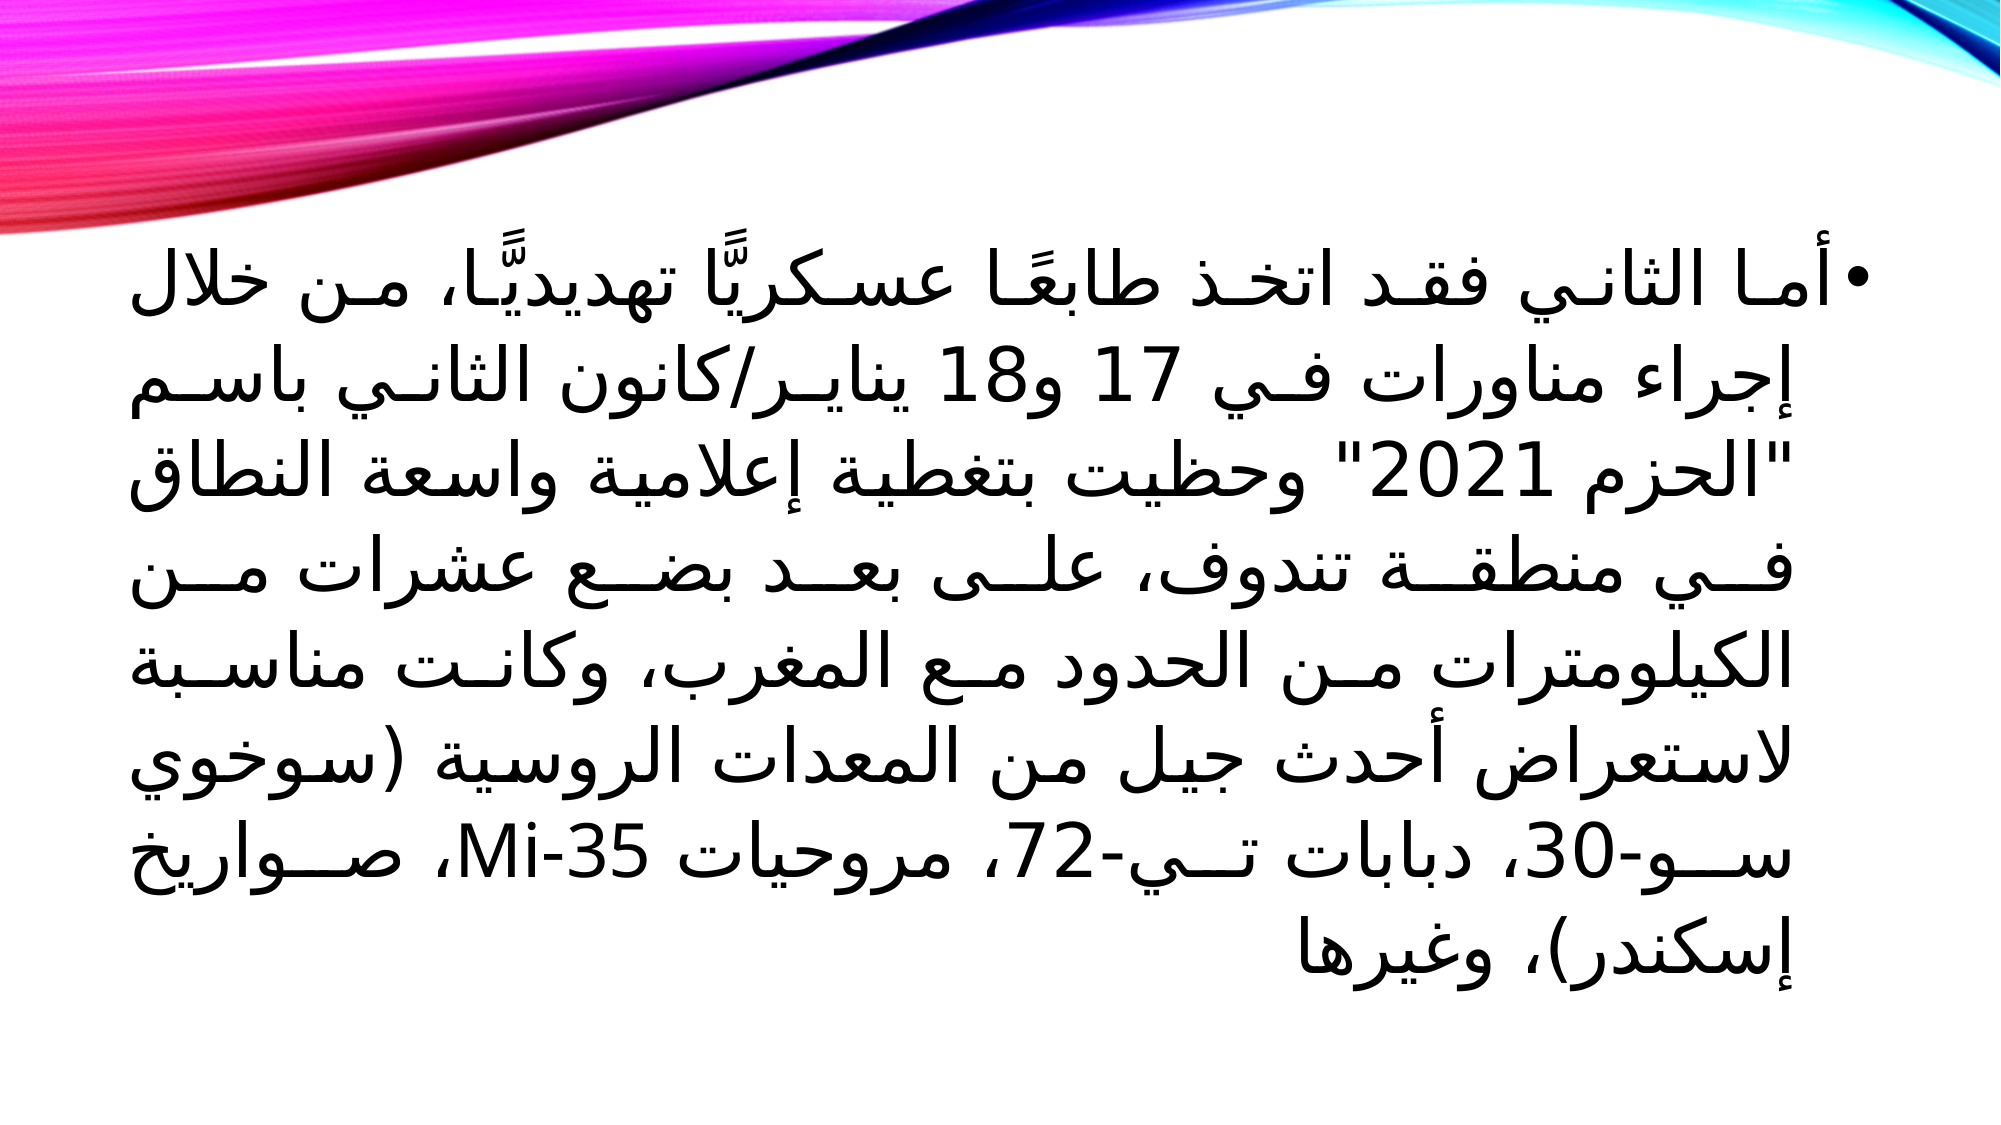

# أما الثاني فقد اتخذ طابعًا عسكريًّا تهديديًّا، من خلال إجراء مناورات في 17 و18 يناير/كانون الثاني باسم "الحزم 2021" وحظيت بتغطية إعلامية واسعة النطاق في منطقة تندوف، على بعد بضع عشرات من الكيلومترات من الحدود مع المغرب، وكانت مناسبة لاستعراض أحدث جيل من المعدات الروسية (سوخوي سو-30، دبابات تي-72، مروحيات Mi-35، صواريخ إسكندر)، وغيرها